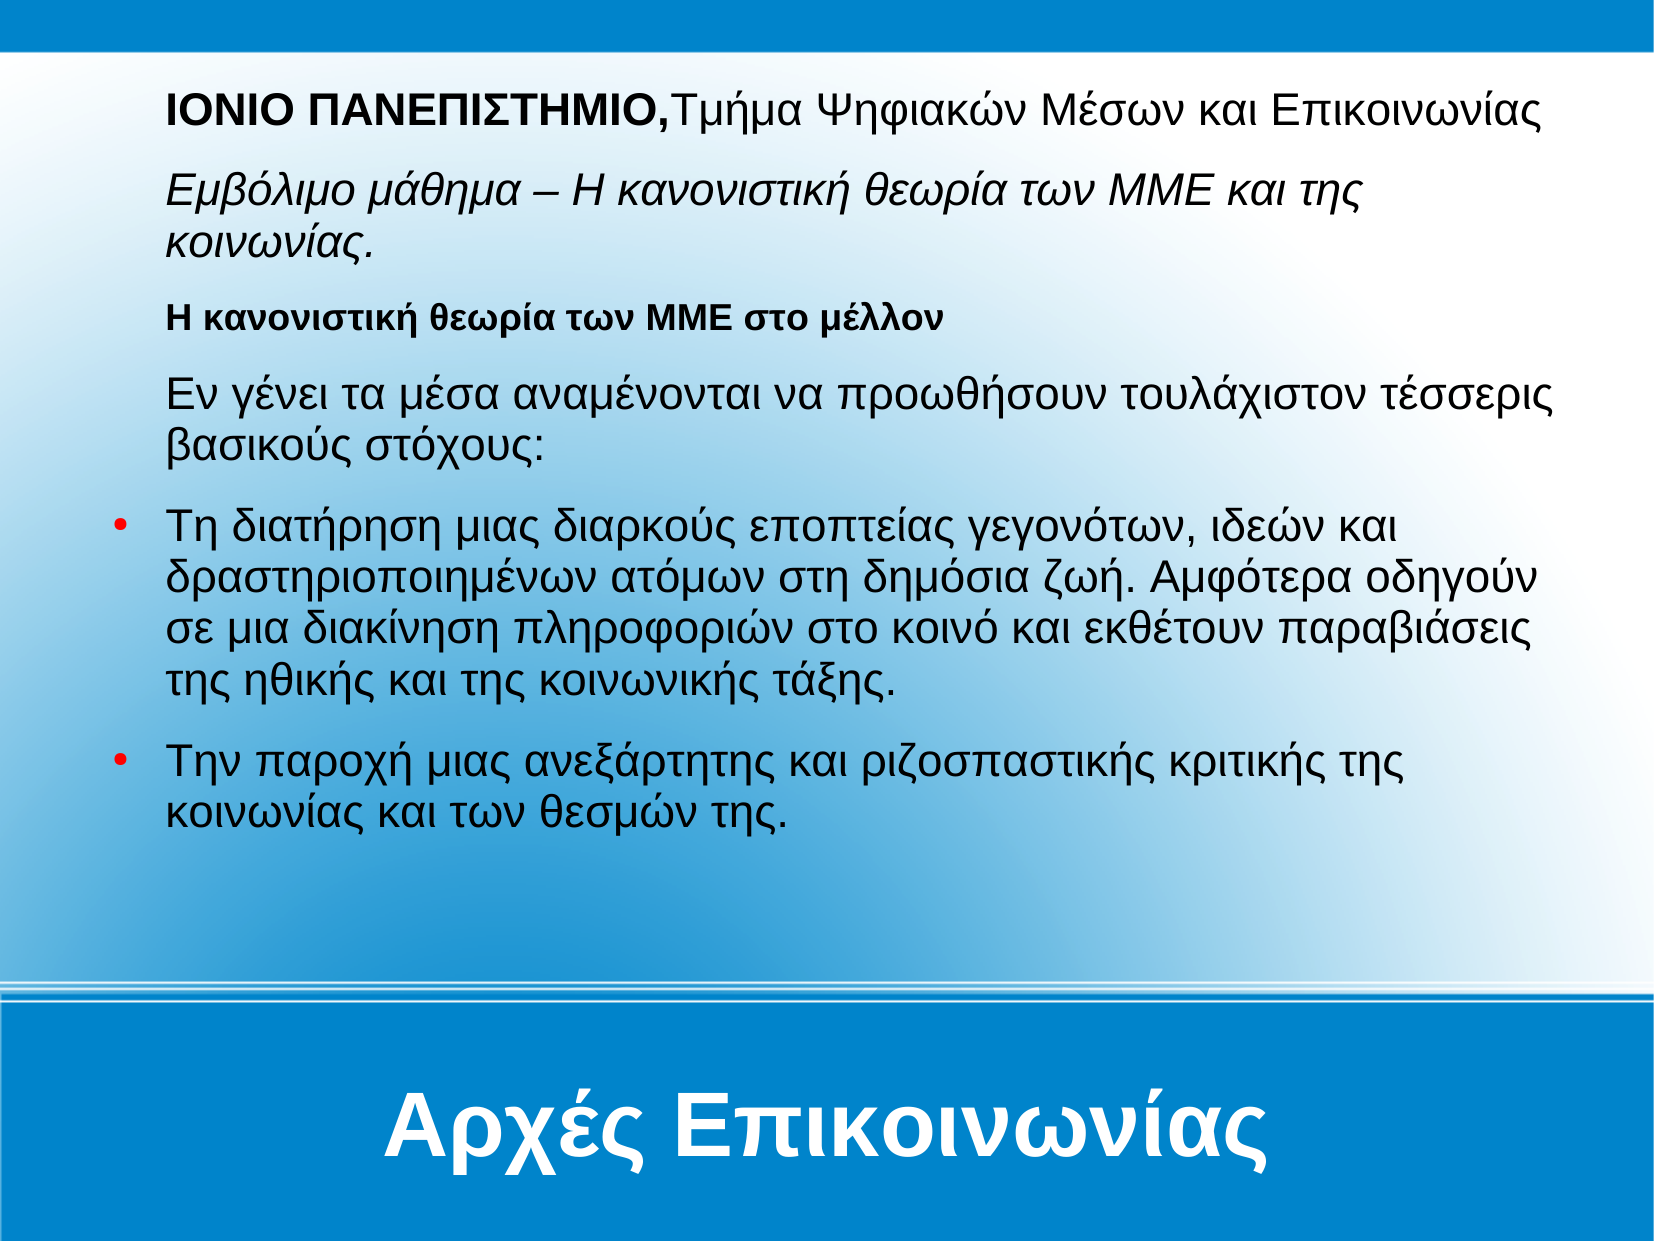

ΙΟΝΙΟ ΠΑΝΕΠΙΣΤΗΜΙΟ,Τμήμα Ψηφιακών Μέσων και Επικοινωνίας
Εμβόλιμο μάθημα – Η κανονιστική θεωρία των ΜΜΕ και της κοινωνίας.
Η κανονιστική θεωρία των ΜΜΕ στο μέλλον
Εν γένει τα μέσα αναμένονται να προωθήσουν τουλάχιστον τέσσερις βασικούς στόχους:
Τη διατήρηση μιας διαρκούς εποπτείας γεγονότων, ιδεών και δραστηριοποιημένων ατόμων στη δημόσια ζωή. Αμφότερα οδηγούν σε μια διακίνηση πληροφοριών στο κοινό και εκθέτουν παραβιάσεις της ηθικής και της κοινωνικής τάξης.
Την παροχή μιας ανεξάρτητης και ριζοσπαστικής κριτικής της κοινωνίας και των θεσμών της.
# Αρχές Επικοινωνίας